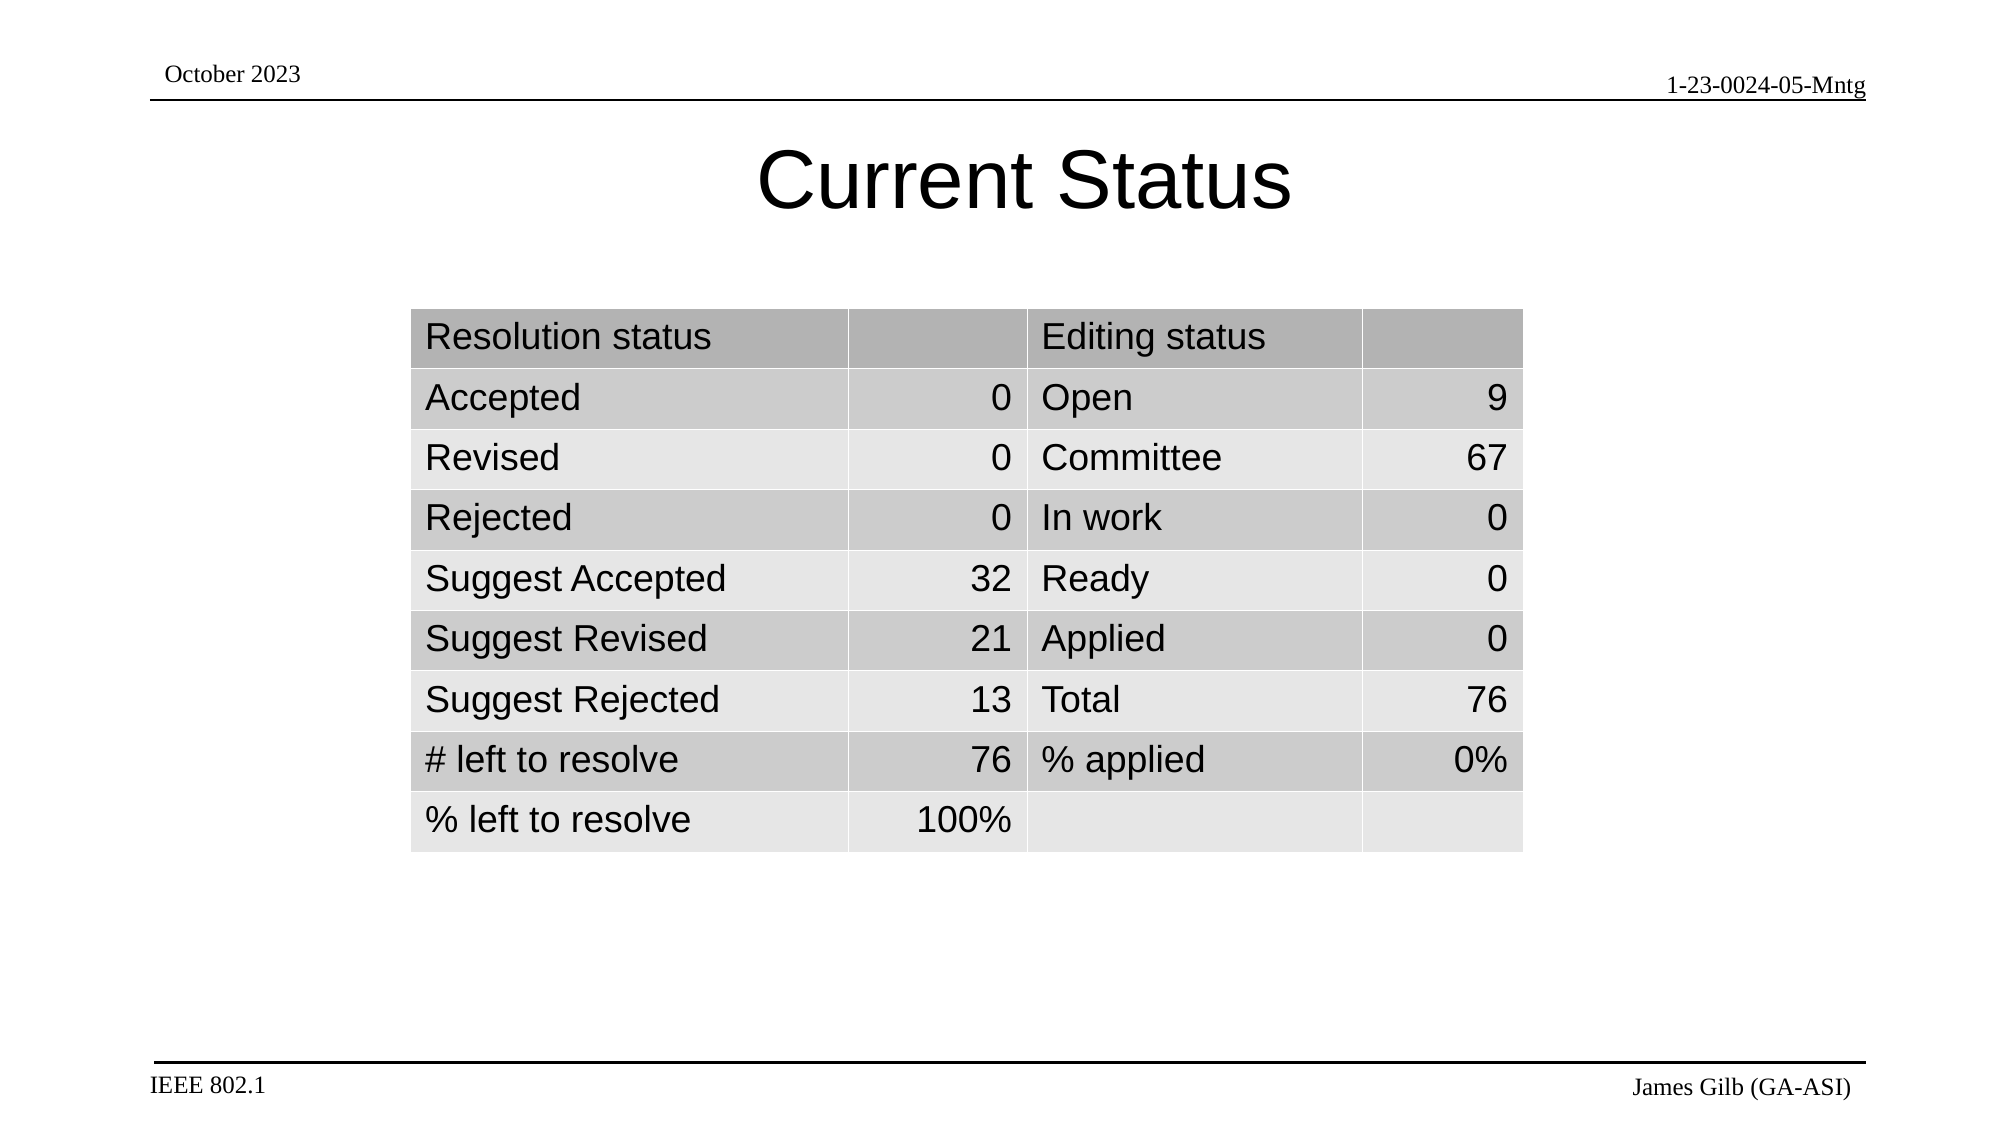

# Current Status
| Resolution status | | Editing status | |
| --- | --- | --- | --- |
| Accepted | 0 | Open | 9 |
| Revised | 0 | Committee | 67 |
| Rejected | 0 | In work | 0 |
| Suggest Accepted | 32 | Ready | 0 |
| Suggest Revised | 21 | Applied | 0 |
| Suggest Rejected | 13 | Total | 76 |
| # left to resolve | 76 | % applied | 0% |
| % left to resolve | 100% | | |